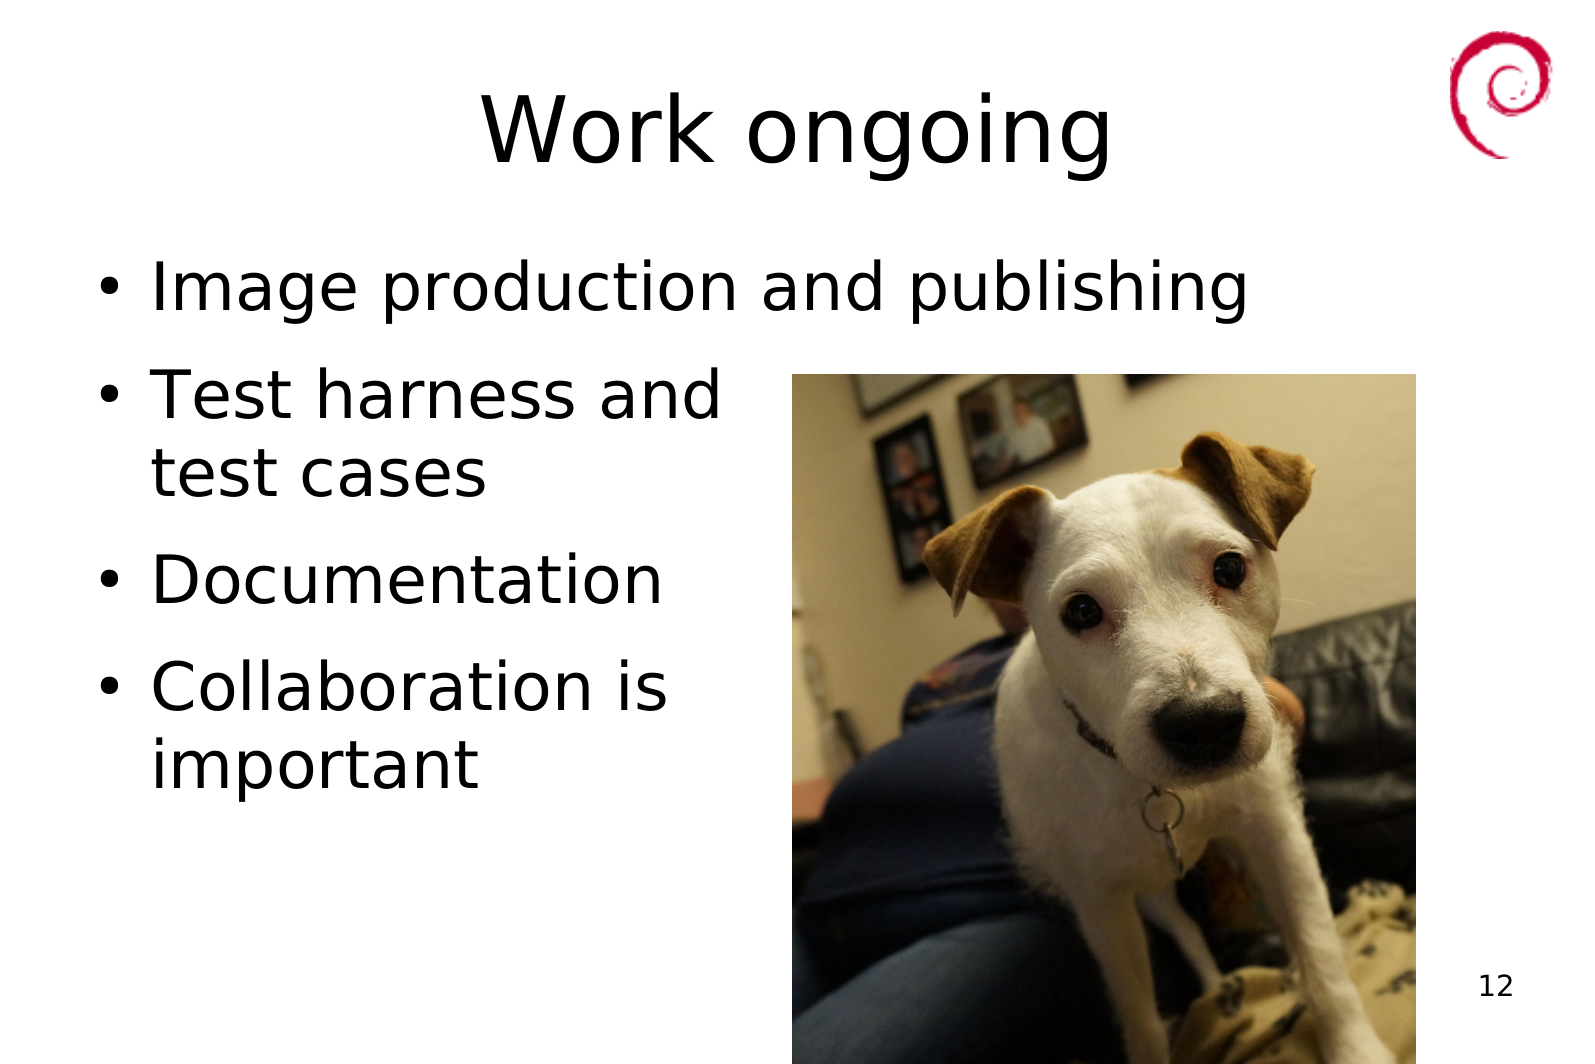

# Work ongoing
Image production and publishing
Test harness and
test cases
Documentation
Collaboration is
important
12